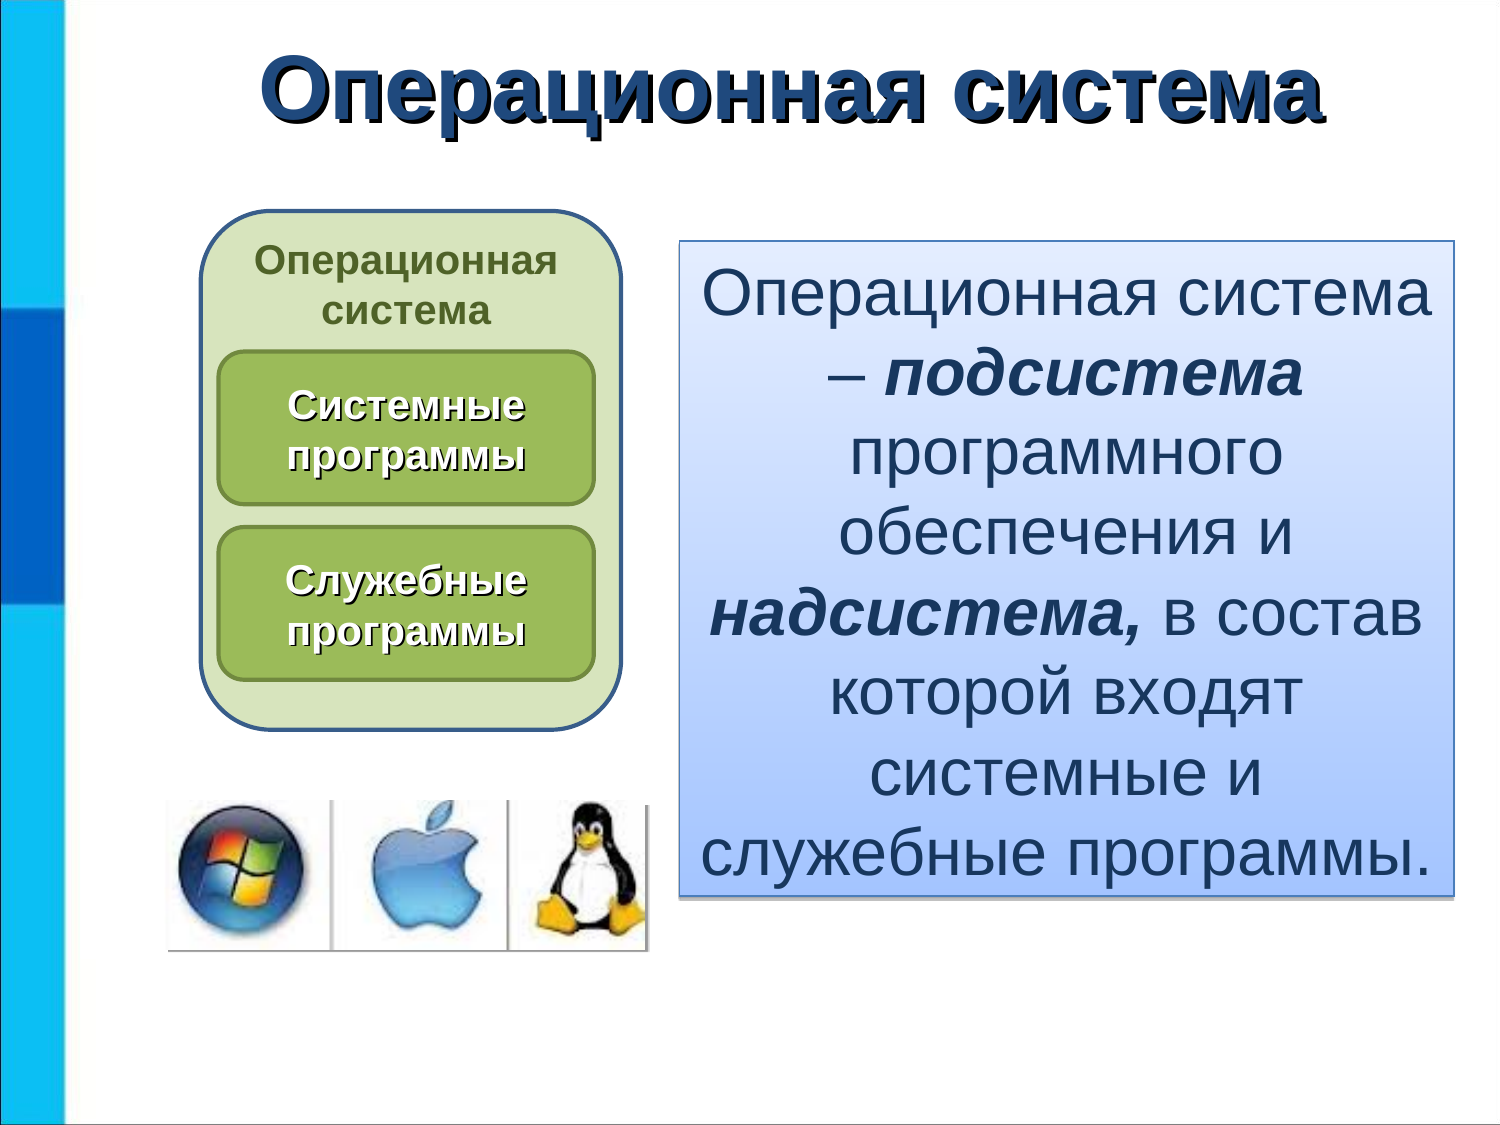

# Операционная система
Операционная система
Операционная система – подсистема программного обеспечения и надсистема, в состав которой входят системные и служебные программы.
Операционная система
Системные программы
Служебные программы